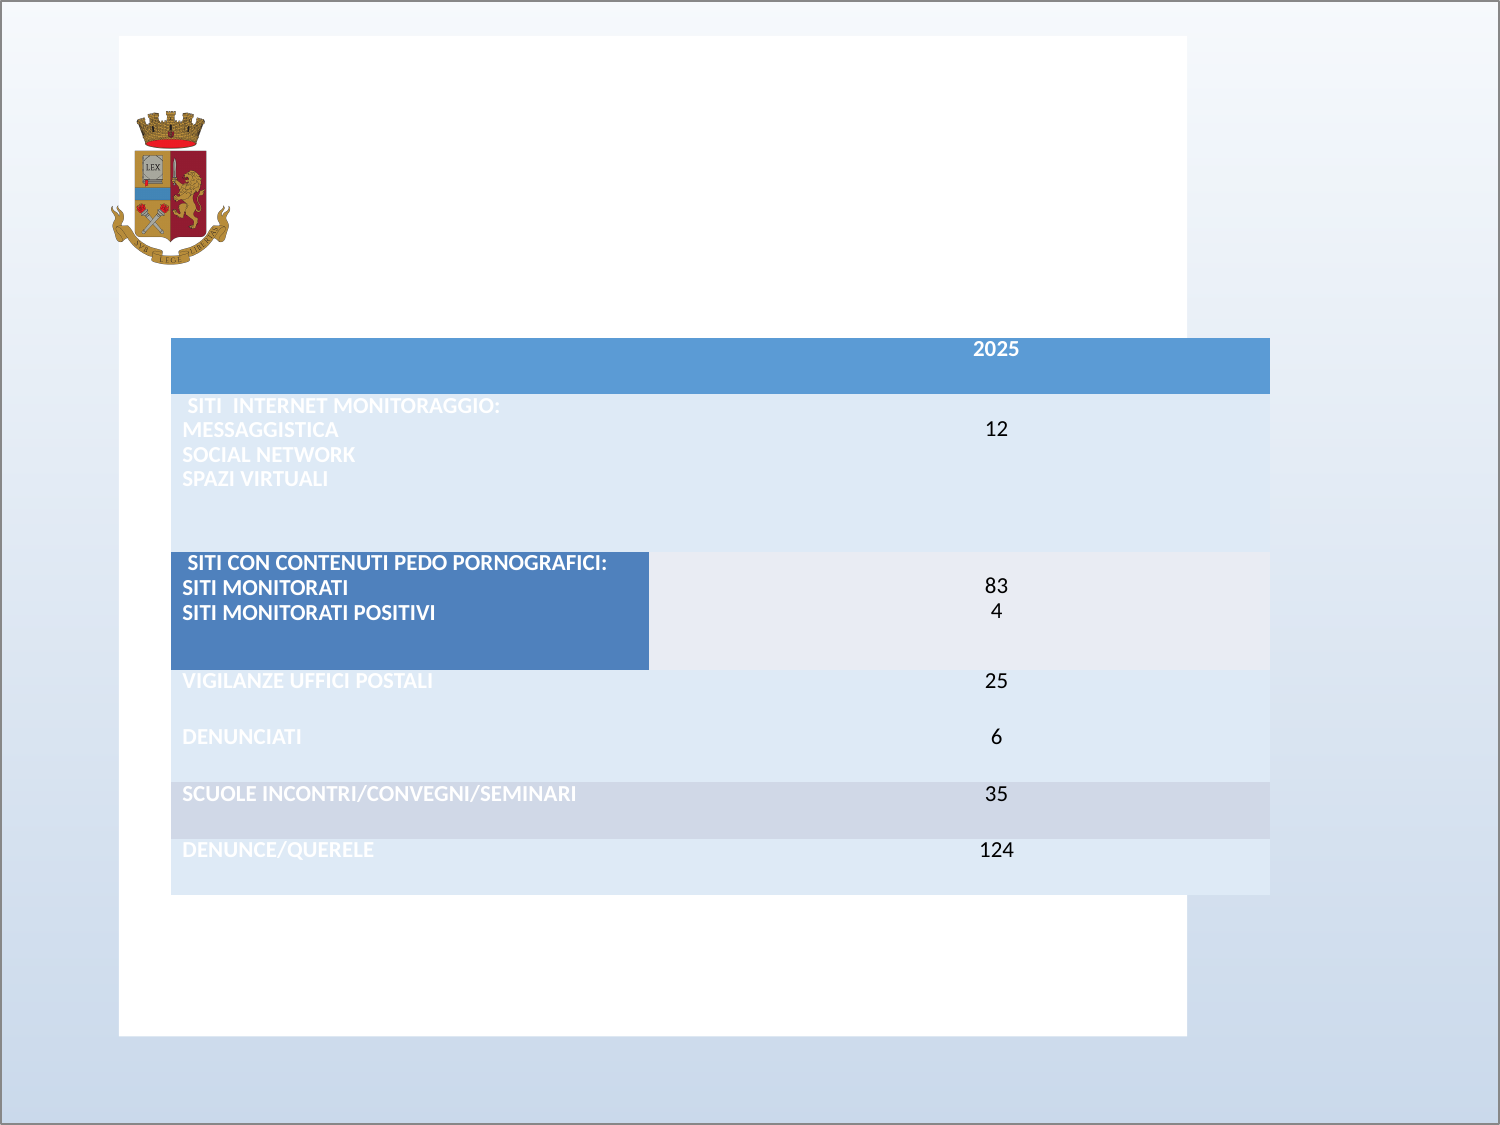

[unsupported chart]
| | | | 2025 | |
| --- | --- | --- | --- | --- |
| SITI INTERNET MONITORAGGIO: MESSAGGISTICA SOCIAL NETWORK SPAZI VIRTUALI | | | 12 | |
| SITI CON CONTENUTI PEDO PORNOGRAFICI: SITI MONITORATI SITI MONITORATI POSITIVI | | | 83 4 | |
| VIGILANZE UFFICI POSTALI | | | 25 | |
| DENUNCIATI | | | 6 | |
| SCUOLE INCONTRI/CONVEGNI/SEMINARI | | | 35 | |
| DENUNCE/QUERELE | | | 124 | |